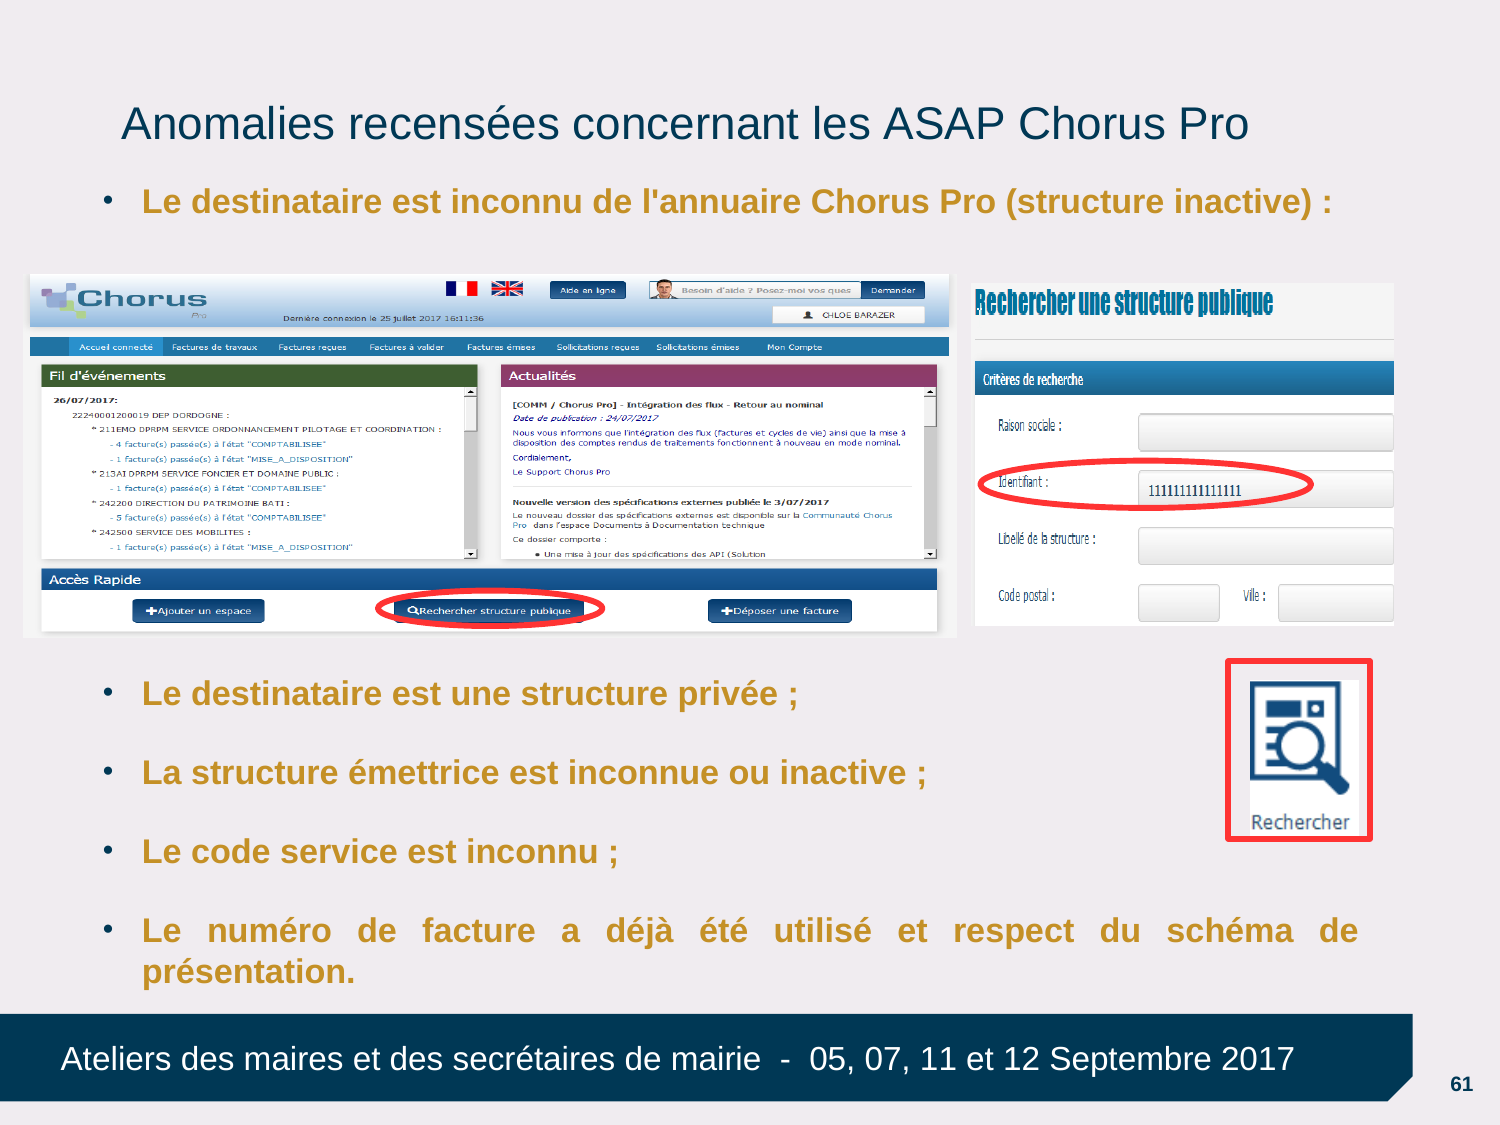

# Anomalies recensées concernant les ASAP Chorus Pro
Le destinataire est inconnu de l'annuaire Chorus Pro (structure inactive) :
Le destinataire est une structure privée ;
La structure émettrice est inconnue ou inactive ;
Le code service est inconnu ;
Le numéro de facture a déjà été utilisé et respect du schéma de présentation.